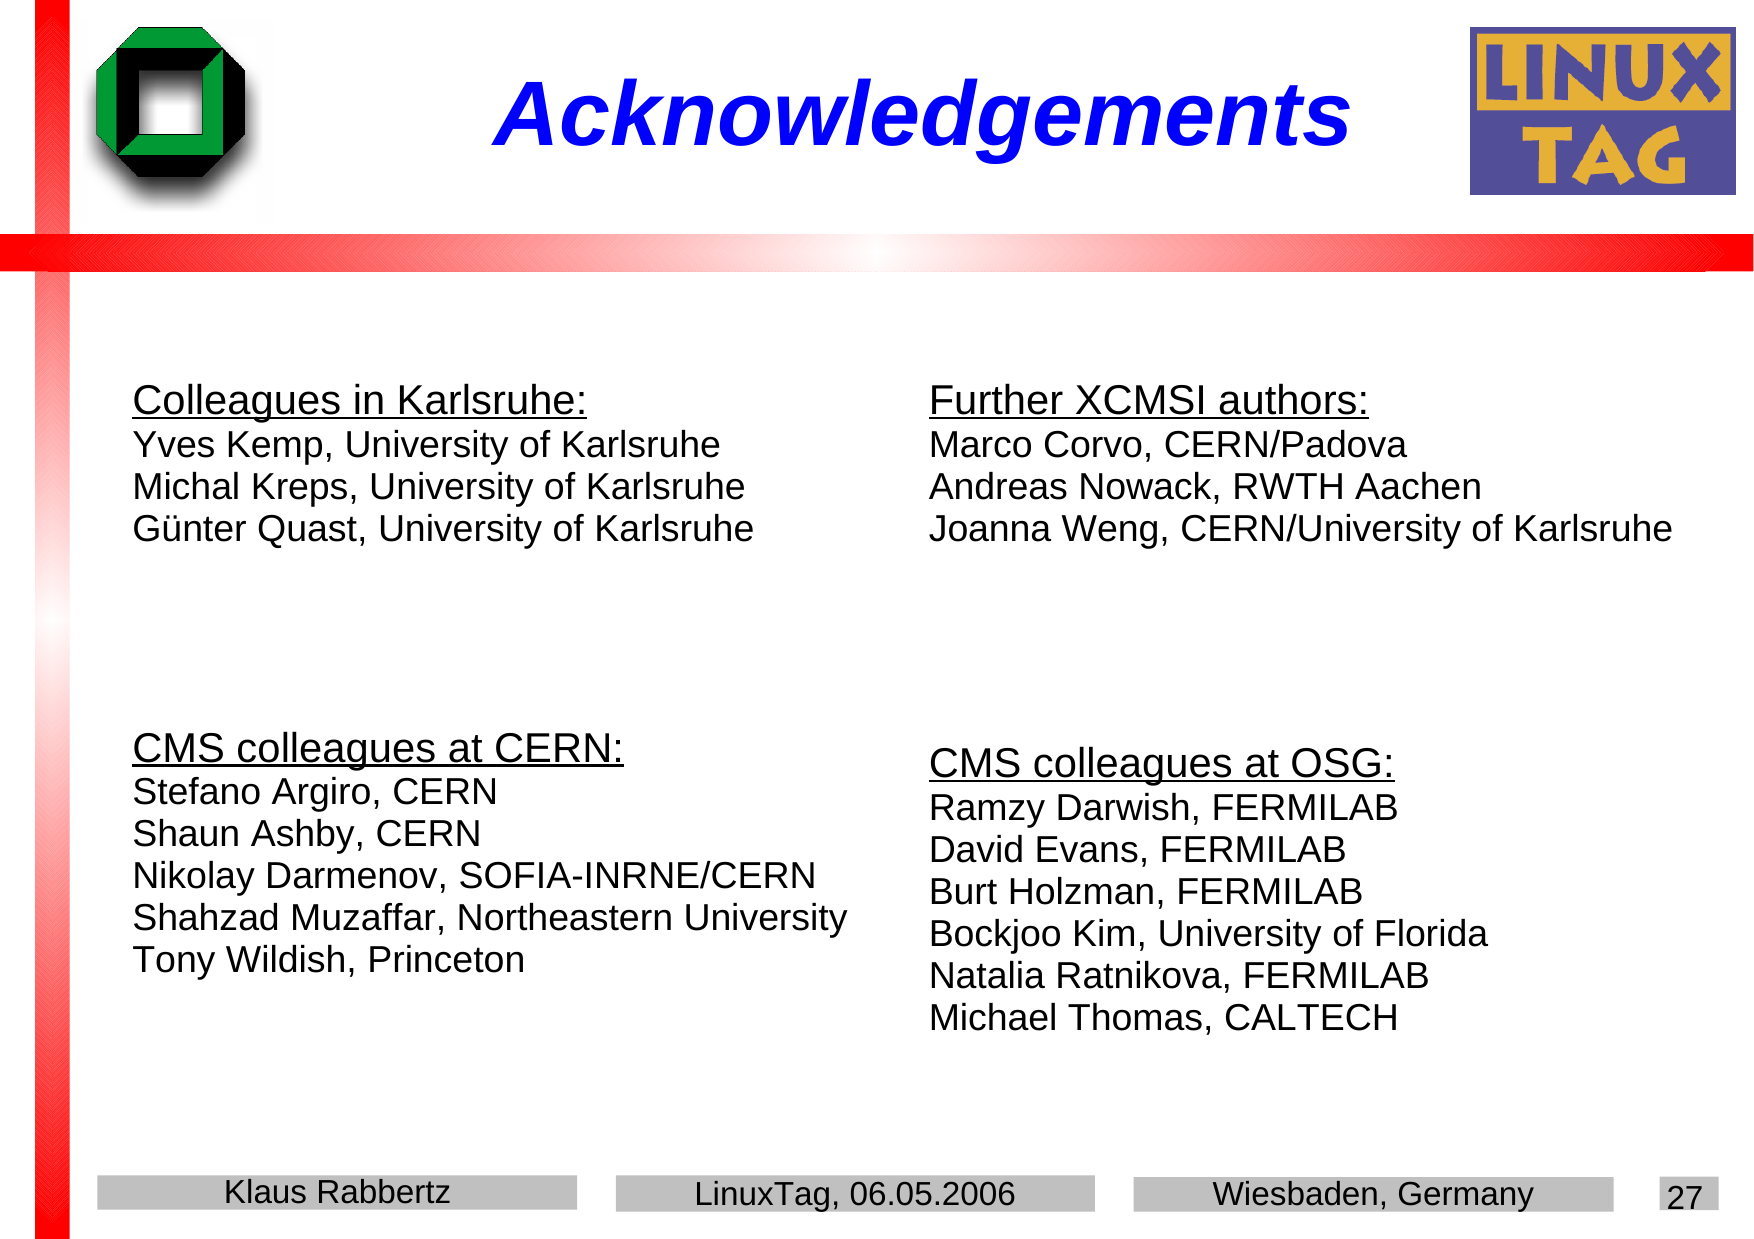

# Acknowledgements
Colleagues in Karlsruhe:
Yves Kemp, University of Karlsruhe
Michal Kreps, University of Karlsruhe
Günter Quast, University of Karlsruhe
Further XCMSI authors:
Marco Corvo, CERN/Padova
Andreas Nowack, RWTH Aachen
Joanna Weng, CERN/University of Karlsruhe
CMS colleagues at CERN:
Stefano Argiro, CERN
Shaun Ashby, CERN
Nikolay Darmenov, SOFIA-INRNE/CERN
Shahzad Muzaffar, Northeastern University
Tony Wildish, Princeton
CMS colleagues at OSG:
Ramzy Darwish, FERMILAB
David Evans, FERMILAB
Burt Holzman, FERMILAB
Bockjoo Kim, University of Florida
Natalia Ratnikova, FERMILAB
Michael Thomas, CALTECH